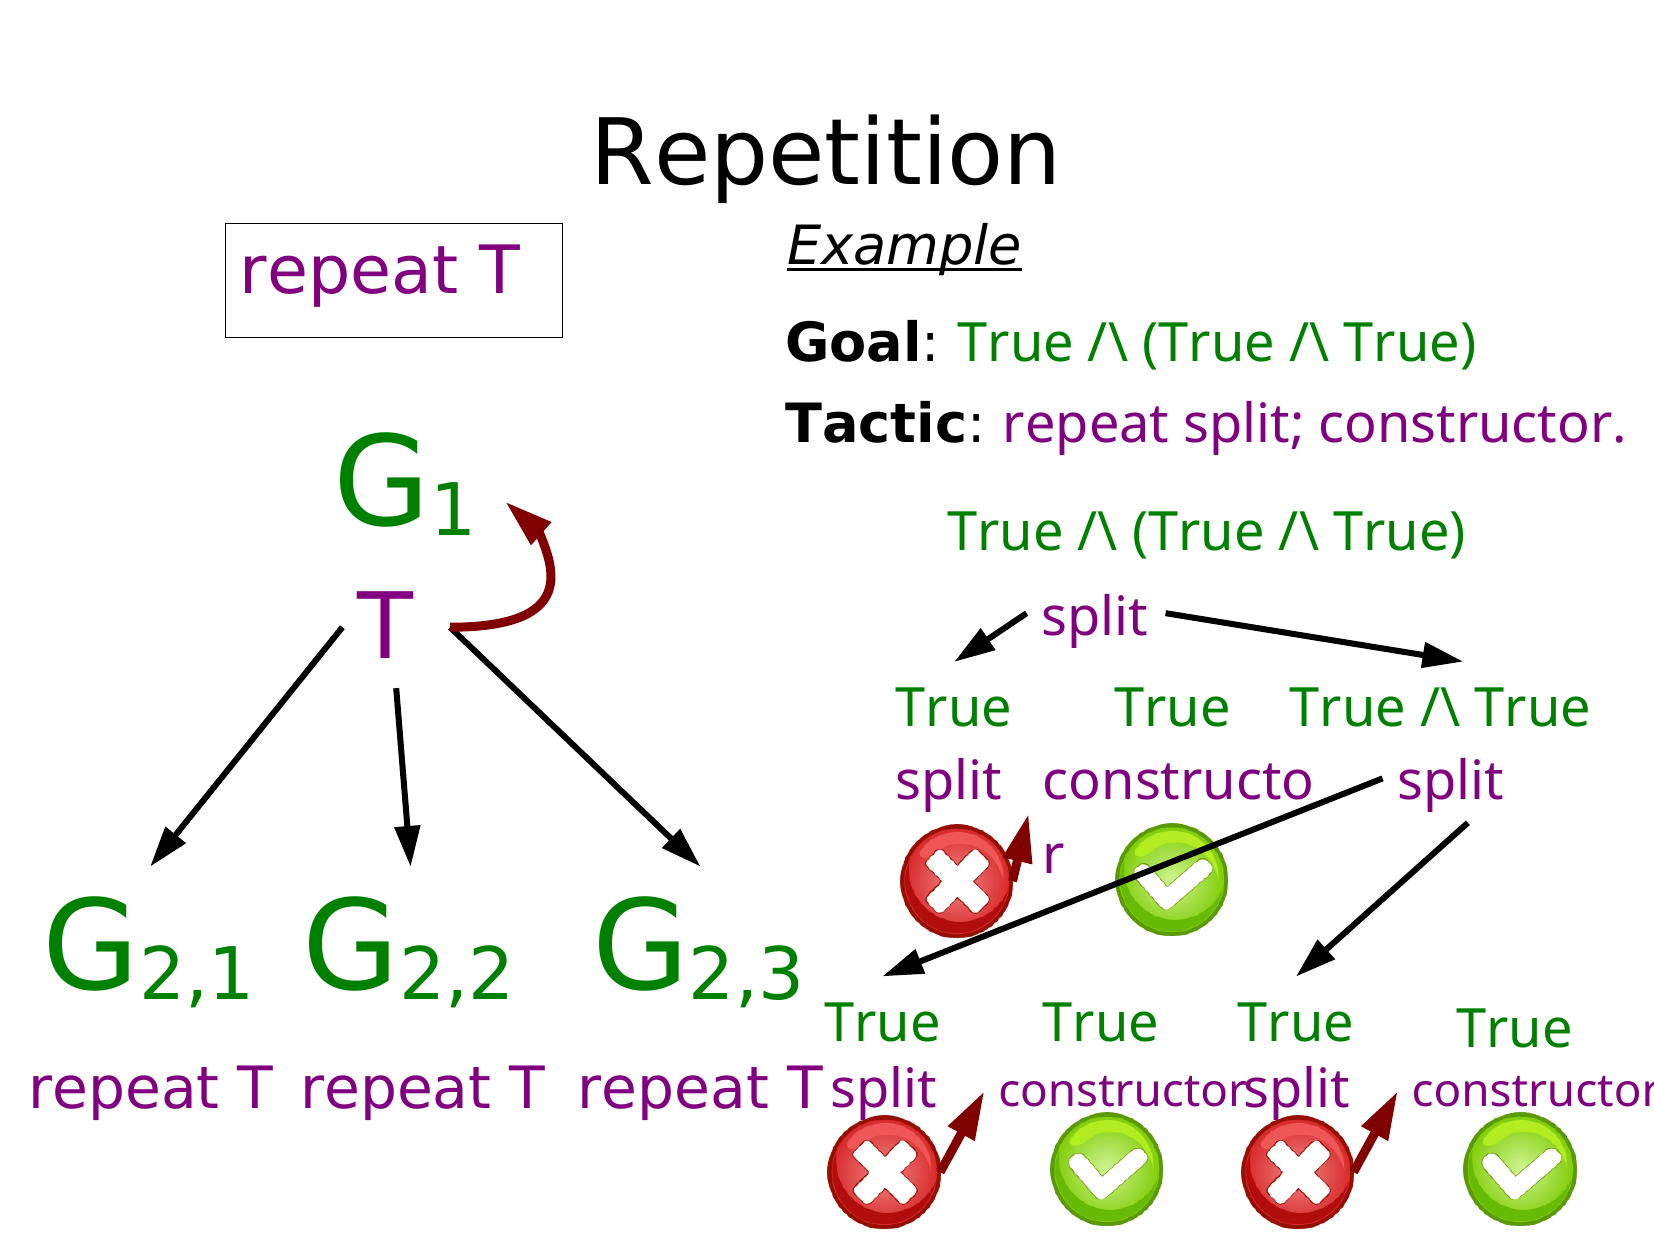

# Repetition
Example
Goal: True /\ (True /\ True)
Tactic: repeat split; constructor.
repeat T
G1
True /\ (True /\ True)
split
T
True
True /\ True
True
split
constructor
split
True
True
G2,1
G2,2
G2,3
True
split
constructor
True
split
constructor
repeat T
repeat T
repeat T
15